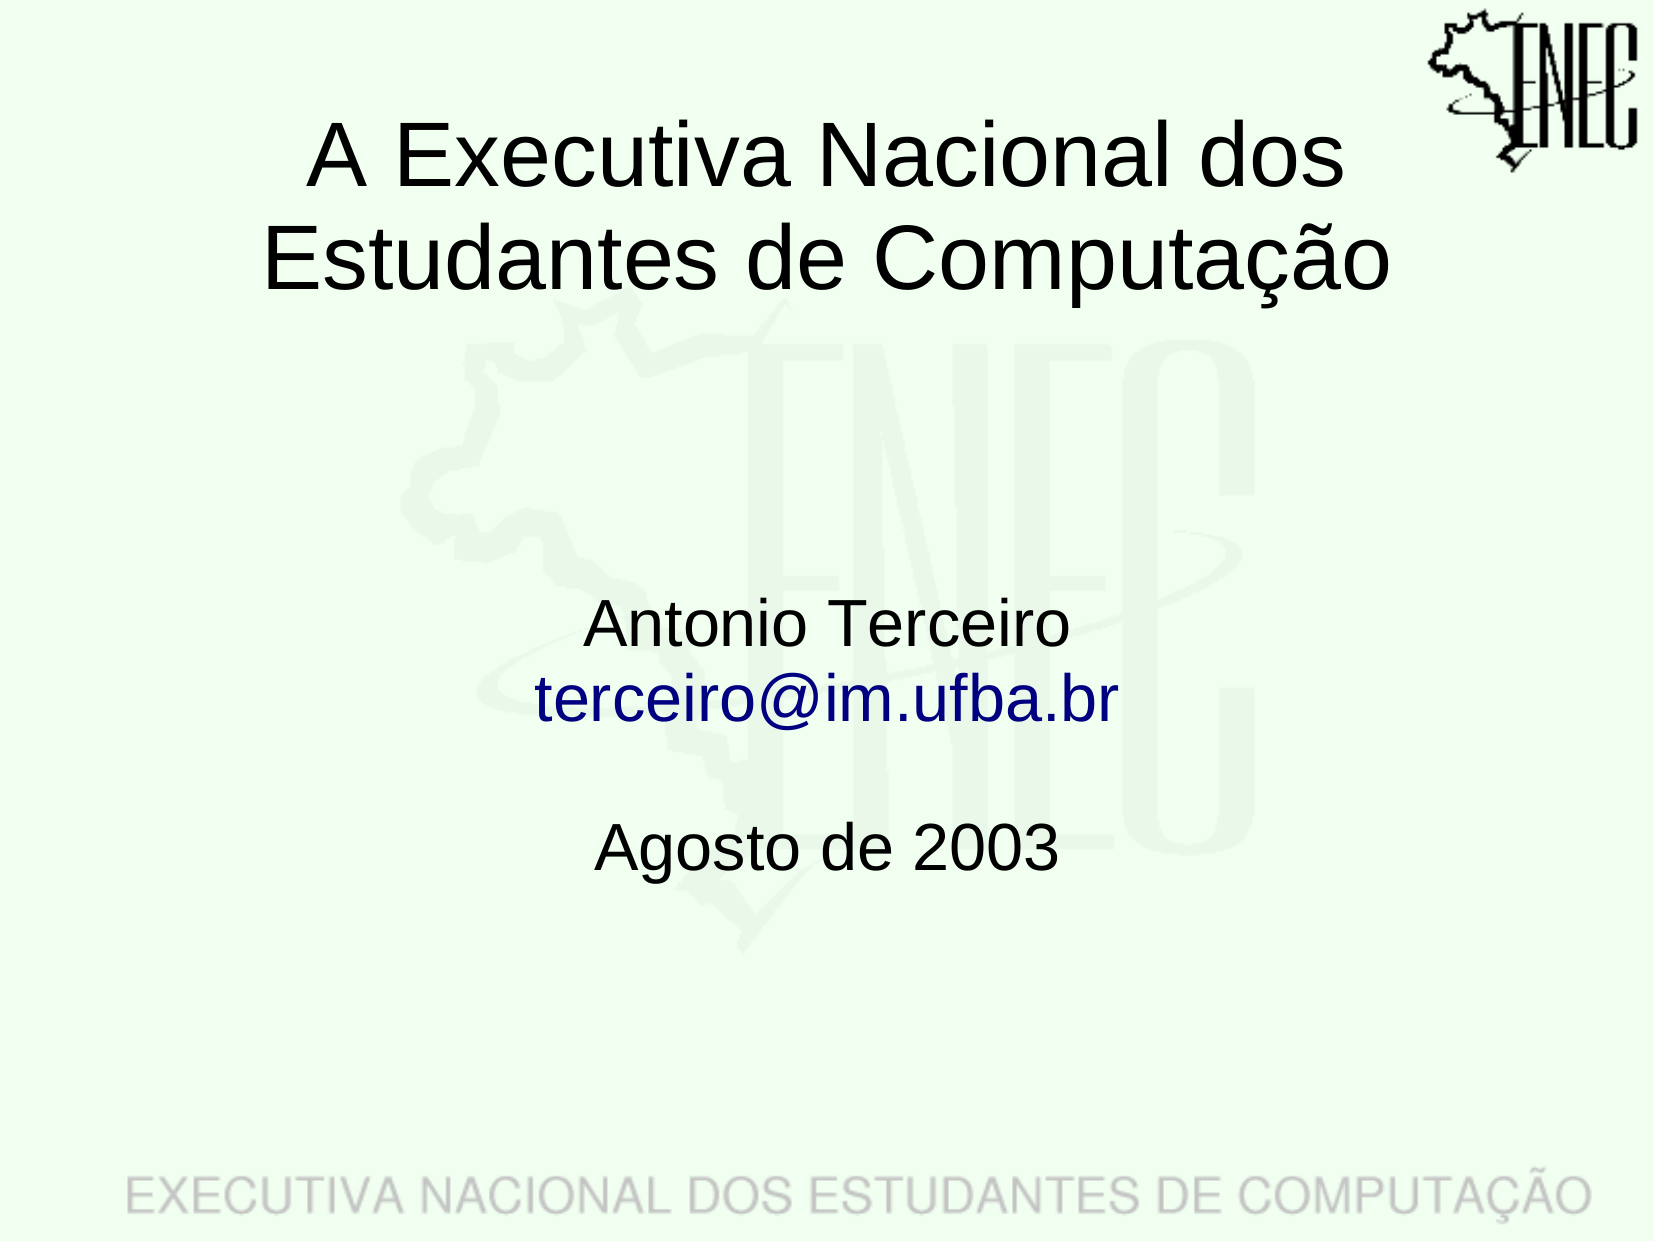

# A Executiva Nacional dos Estudantes de Computação
Antonio Terceiro
terceiro@im.ufba.br
Agosto de 2003